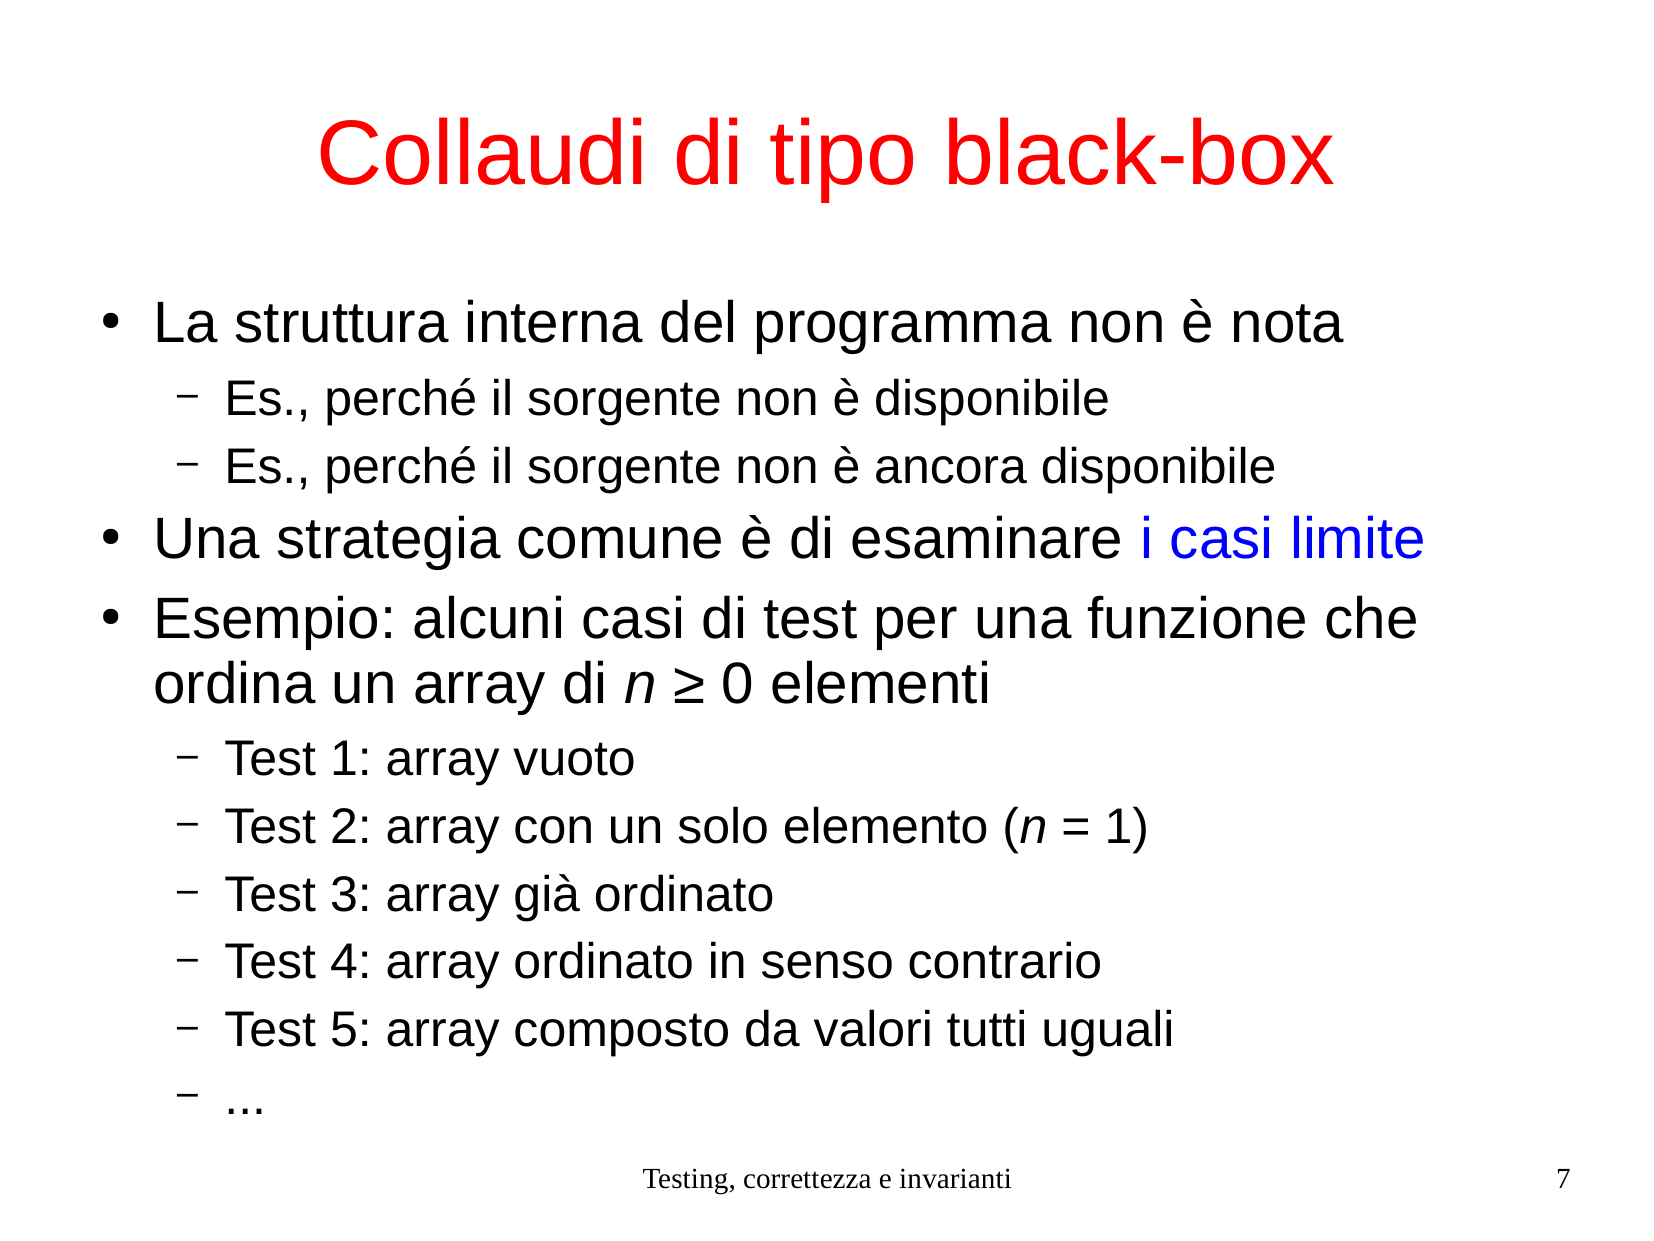

# Collaudi di tipo black-box
La struttura interna del programma non è nota
Es., perché il sorgente non è disponibile
Es., perché il sorgente non è ancora disponibile
Una strategia comune è di esaminare i casi limite
Esempio: alcuni casi di test per una funzione che ordina un array di n ≥ 0 elementi
Test 1: array vuoto
Test 2: array con un solo elemento (n = 1)
Test 3: array già ordinato
Test 4: array ordinato in senso contrario
Test 5: array composto da valori tutti uguali
...
Testing, correttezza e invarianti
7